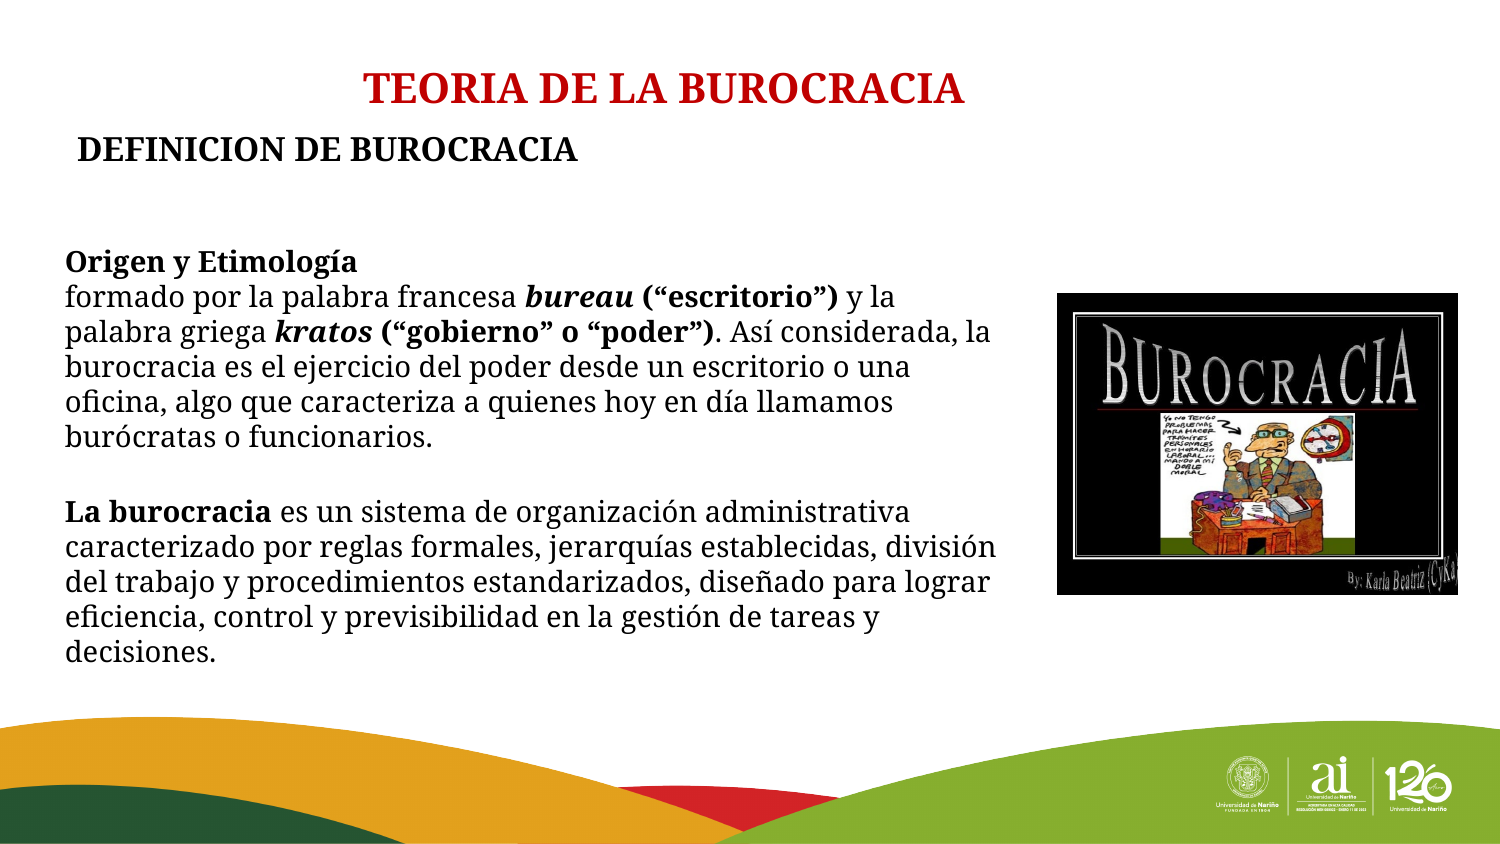

TEORIA DE LA BUROCRACIA
DEFINICION DE BUROCRACIA
Origen y Etimología
formado por la palabra francesa bureau (“escritorio”) y la palabra griega kratos (“gobierno” o “poder”). Así considerada, la burocracia es el ejercicio del poder desde un escritorio o una oficina, algo que caracteriza a quienes hoy en día llamamos burócratas o funcionarios.
La burocracia es un sistema de organización administrativa caracterizado por reglas formales, jerarquías establecidas, división del trabajo y procedimientos estandarizados, diseñado para lograr eficiencia, control y previsibilidad en la gestión de tareas y decisiones.